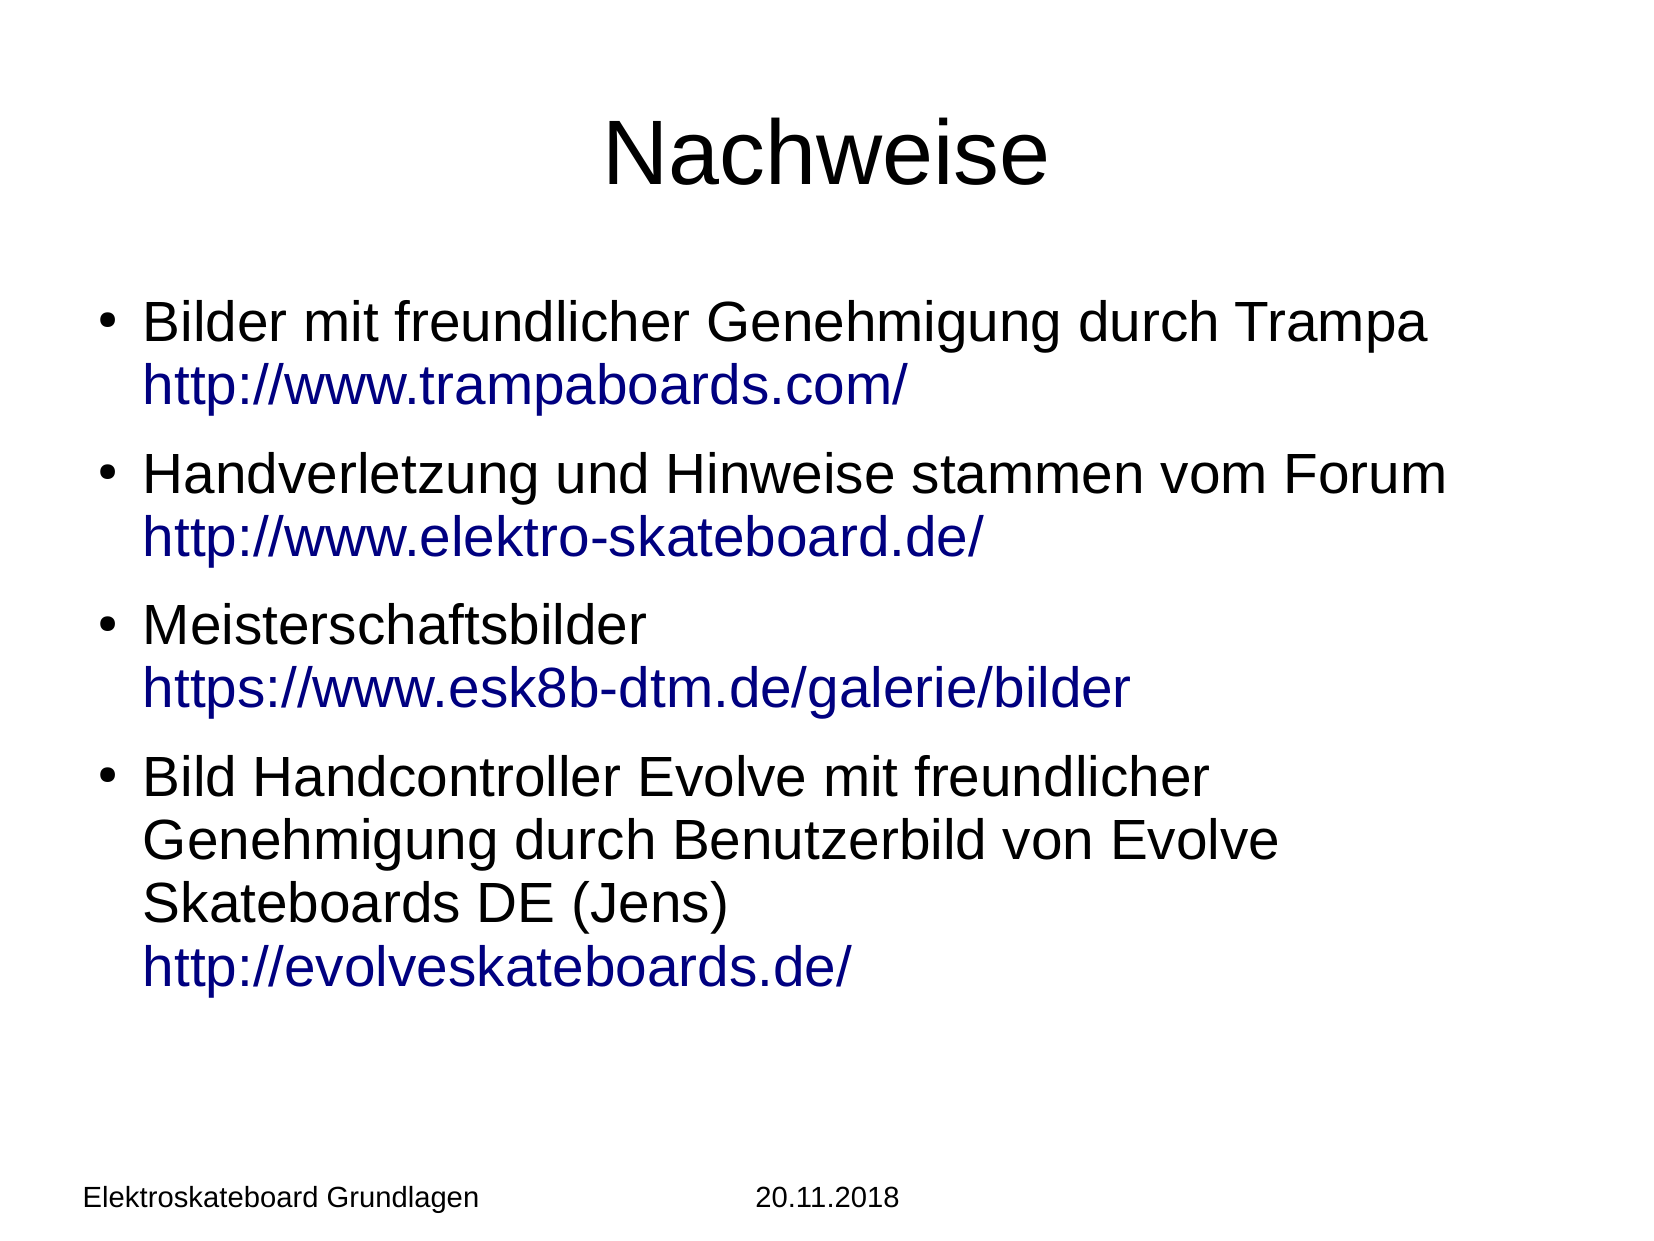

# Nachweise
Bilder mit freundlicher Genehmigung durch Trampa
http://www.trampaboards.com/
Handverletzung und Hinweise stammen vom Forum
http://www.elektro-skateboard.de/
Meisterschaftsbilder
https://www.esk8b-dtm.de/galerie/bilder
Bild Handcontroller Evolve mit freundlicher Genehmigung durch Benutzerbild von Evolve Skateboards DE (Jens)
http://evolveskateboards.de/